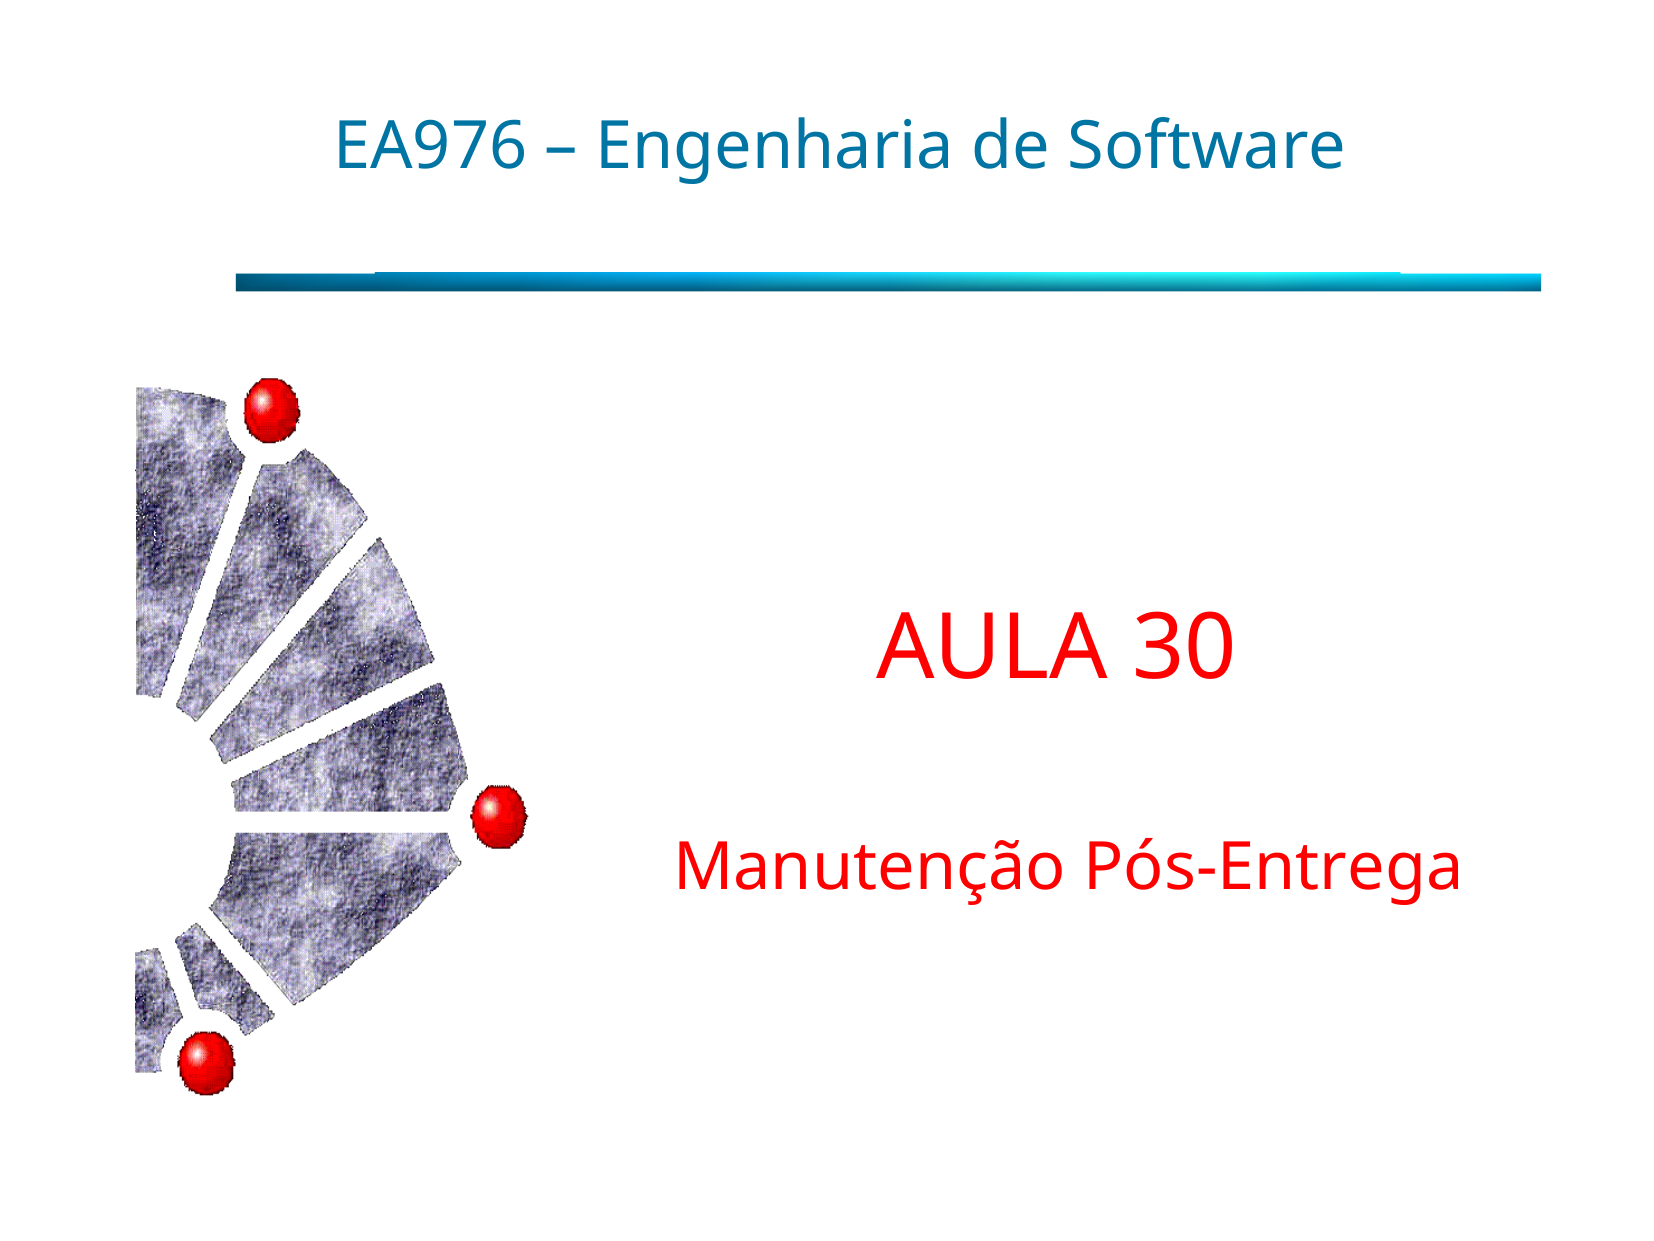

# EA976 – Engenharia de Software
AULA 30
Manutenção Pós-Entrega